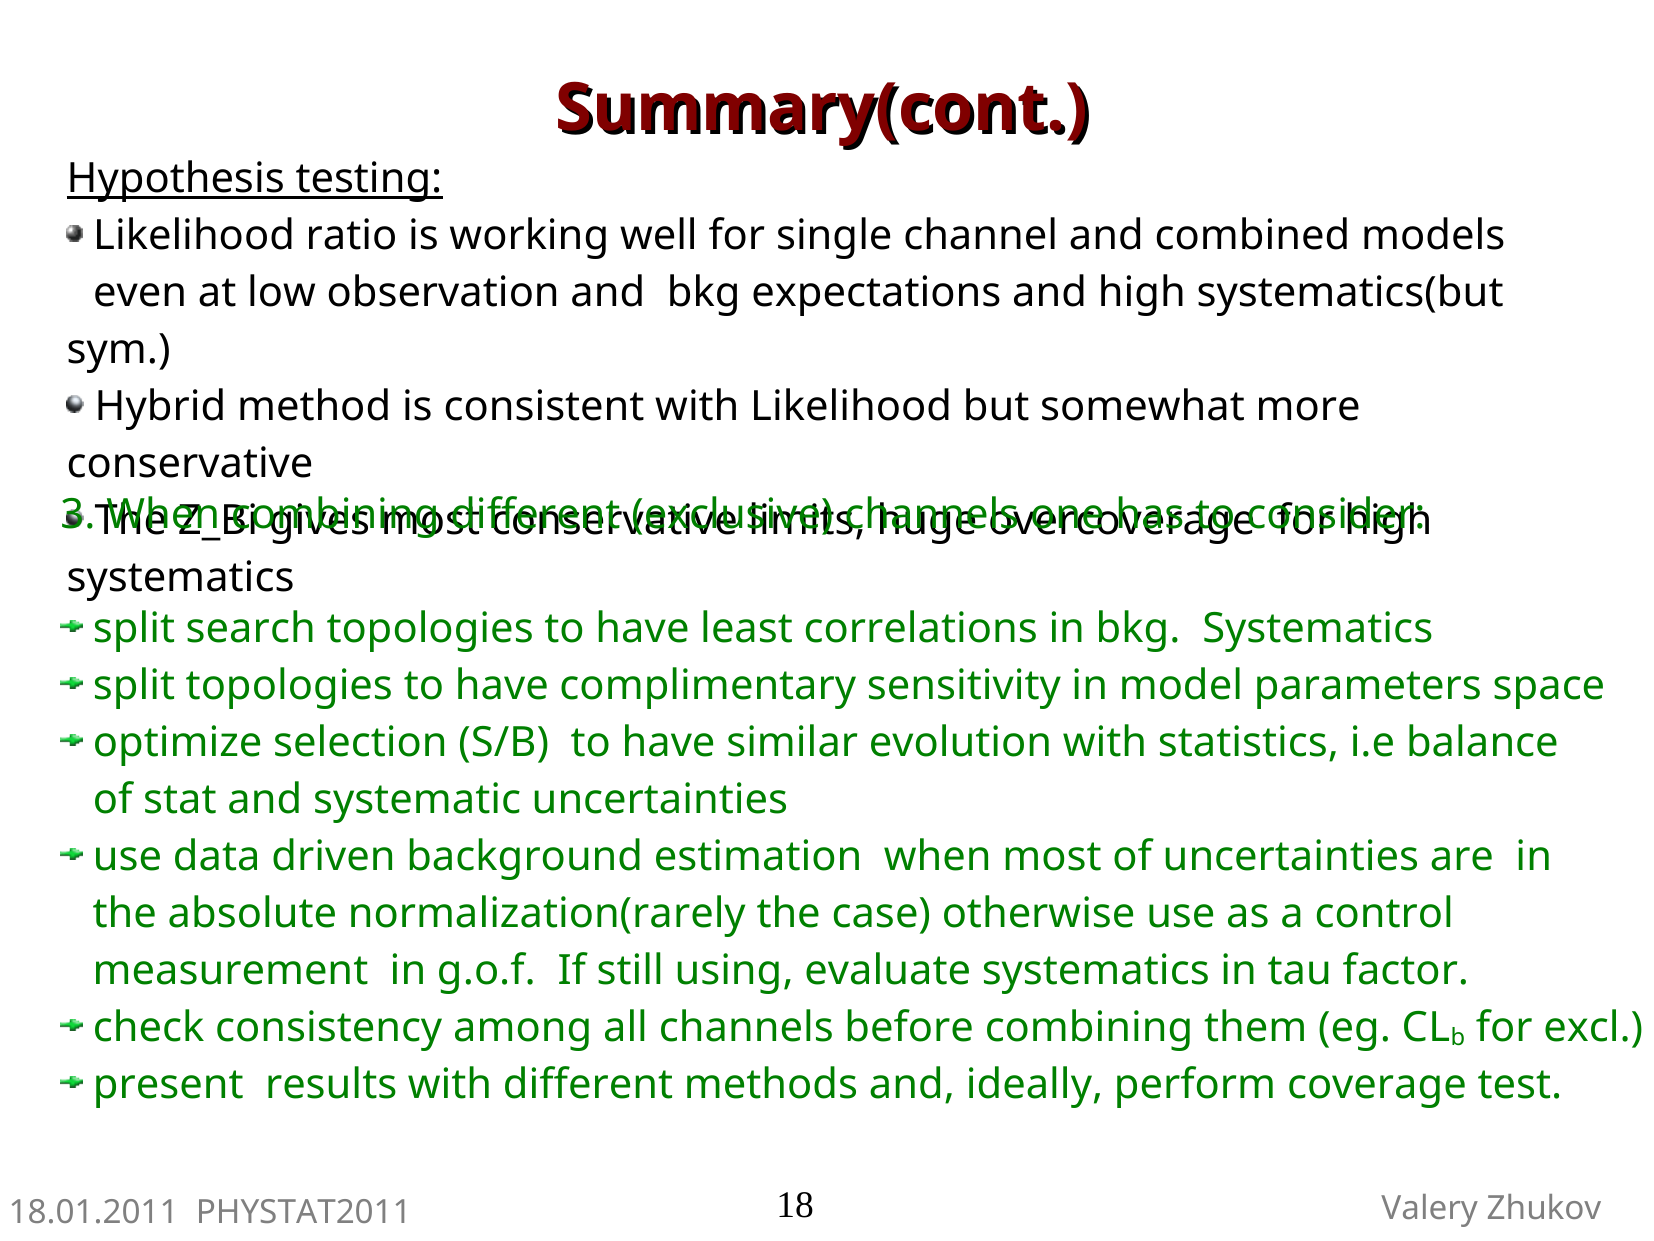

# Summary(cont.)
Hypothesis testing:
 Likelihood ratio is working well for single channel and combined models
 even at low observation and bkg expectations and high systematics(but sym.)
 Hybrid method is consistent with Likelihood but somewhat more conservative
 The Z_Bi gives most conservative limits, huge overcoverage for high systematics
3. When combining different (exclusive) channels one has to consider:
 split search topologies to have least correlations in bkg. Systematics
 split topologies to have complimentary sensitivity in model parameters space
 optimize selection (S/B) to have similar evolution with statistics, i.e balance
 of stat and systematic uncertainties
 use data driven background estimation when most of uncertainties are in
 the absolute normalization(rarely the case) otherwise use as a control
 measurement in g.o.f. If still using, evaluate systematics in tau factor.
 check consistency among all channels before combining them (eg. CLb for excl.)
 present results with different methods and, ideally, perform coverage test.